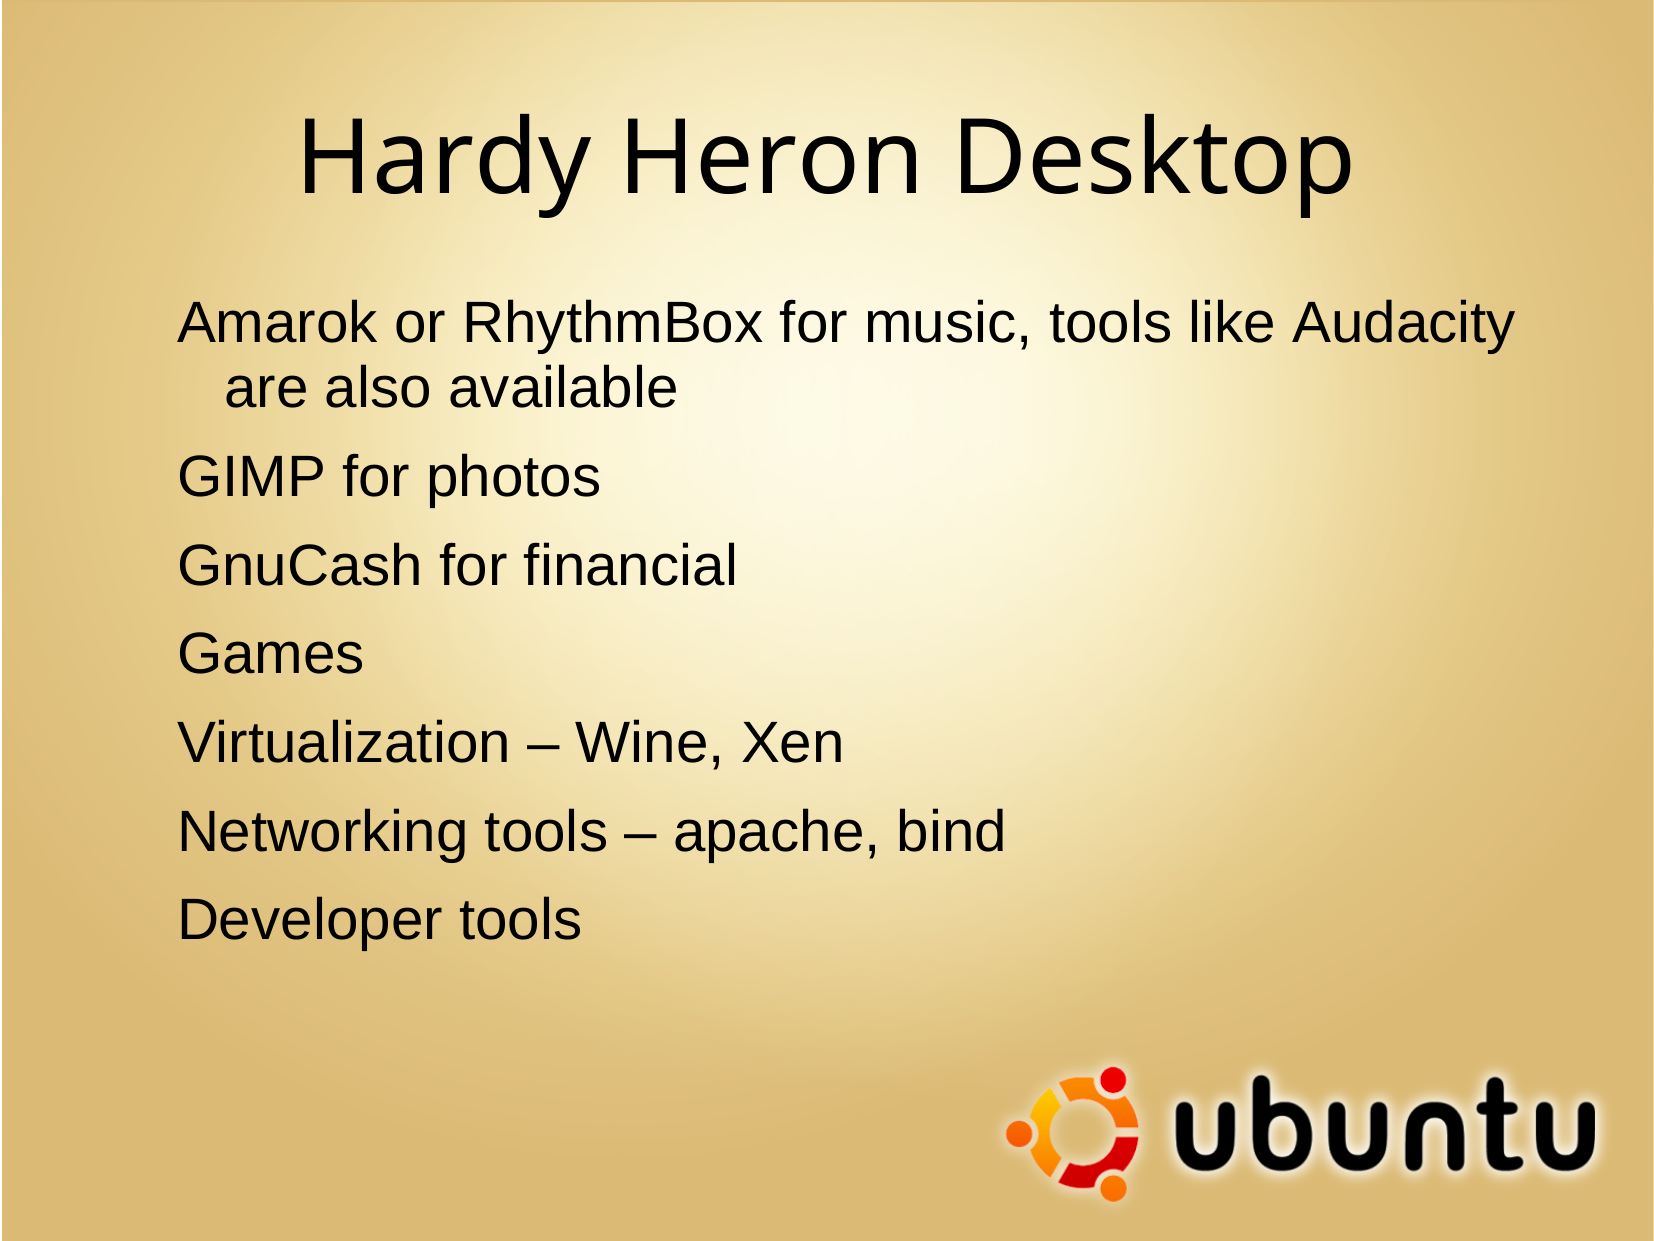

# Hardy Heron Desktop
Amarok or RhythmBox for music, tools like Audacity are also available
GIMP for photos
GnuCash for financial
Games
Virtualization – Wine, Xen
Networking tools – apache, bind
Developer tools